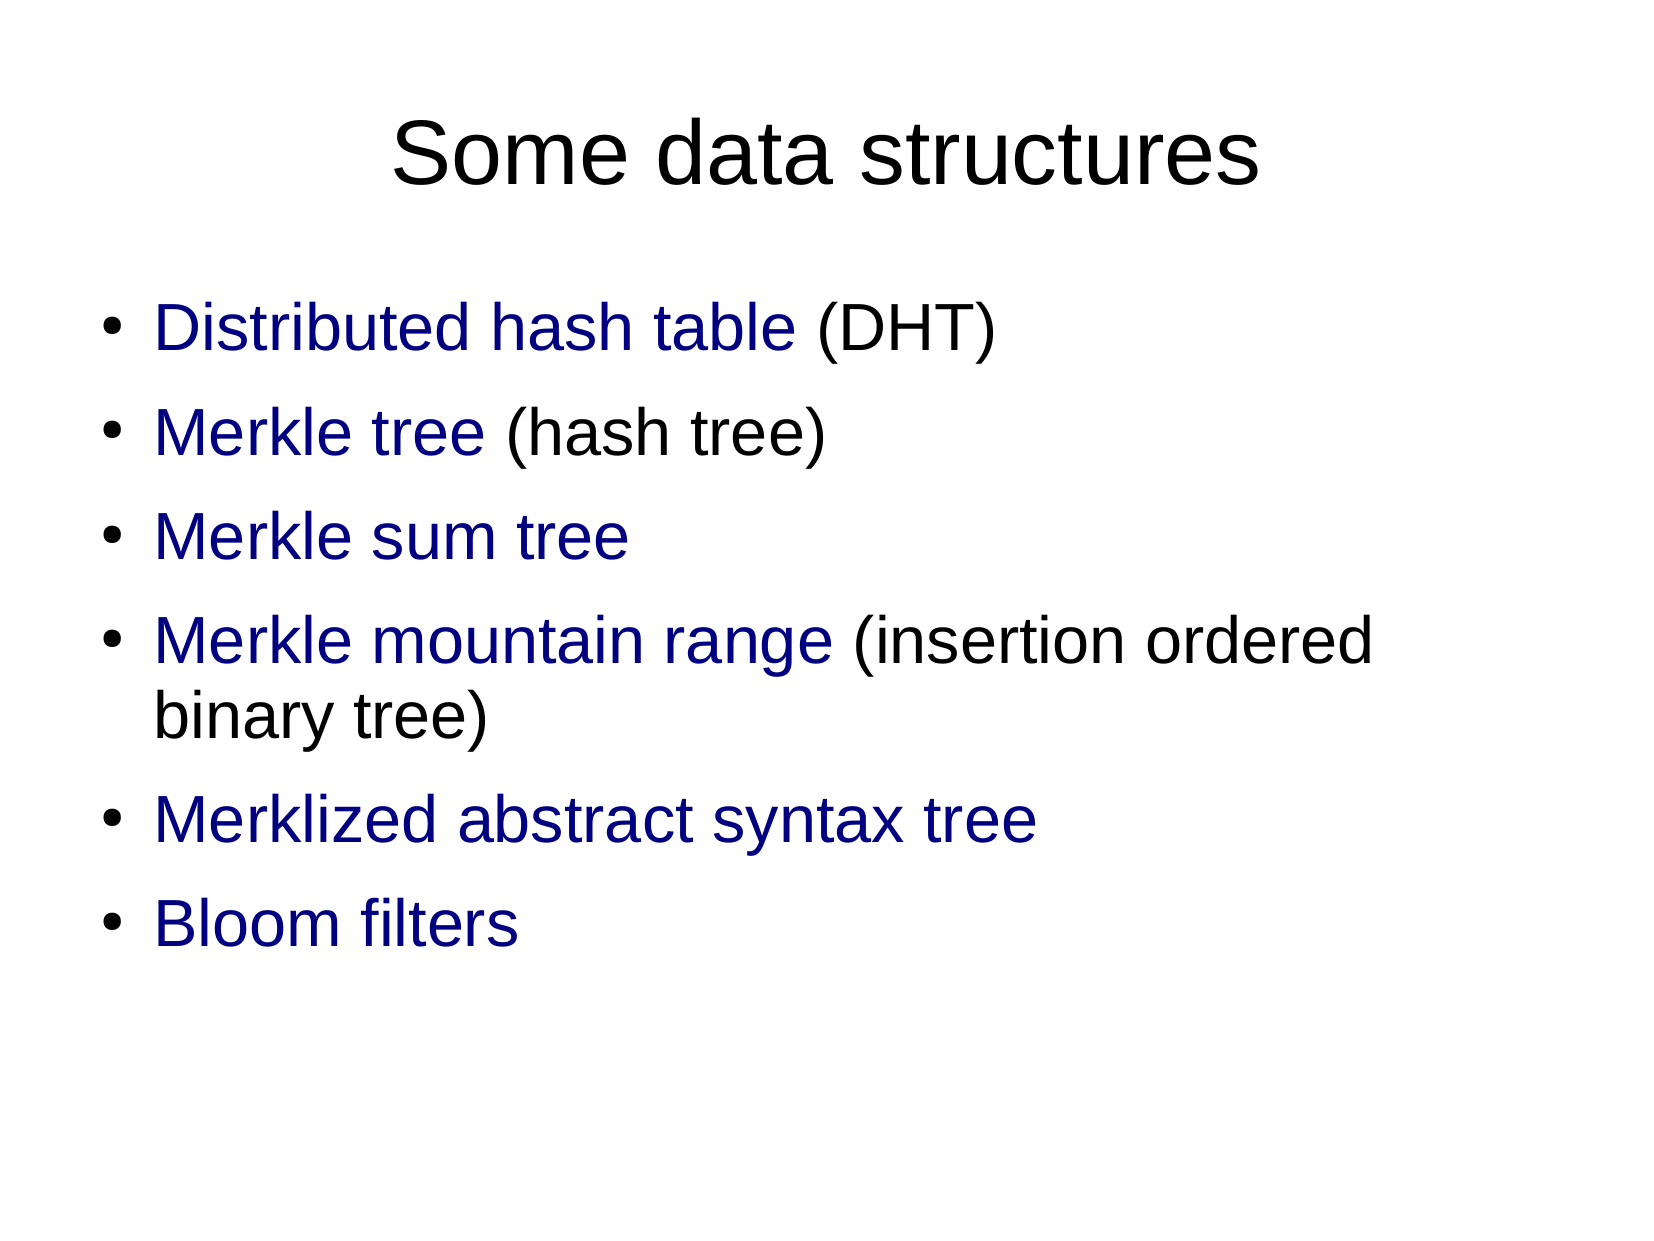

# Some data structures
Distributed hash table (DHT)
Merkle tree (hash tree)
Merkle sum tree
Merkle mountain range (insertion ordered binary tree)
Merklized abstract syntax tree
Bloom filters